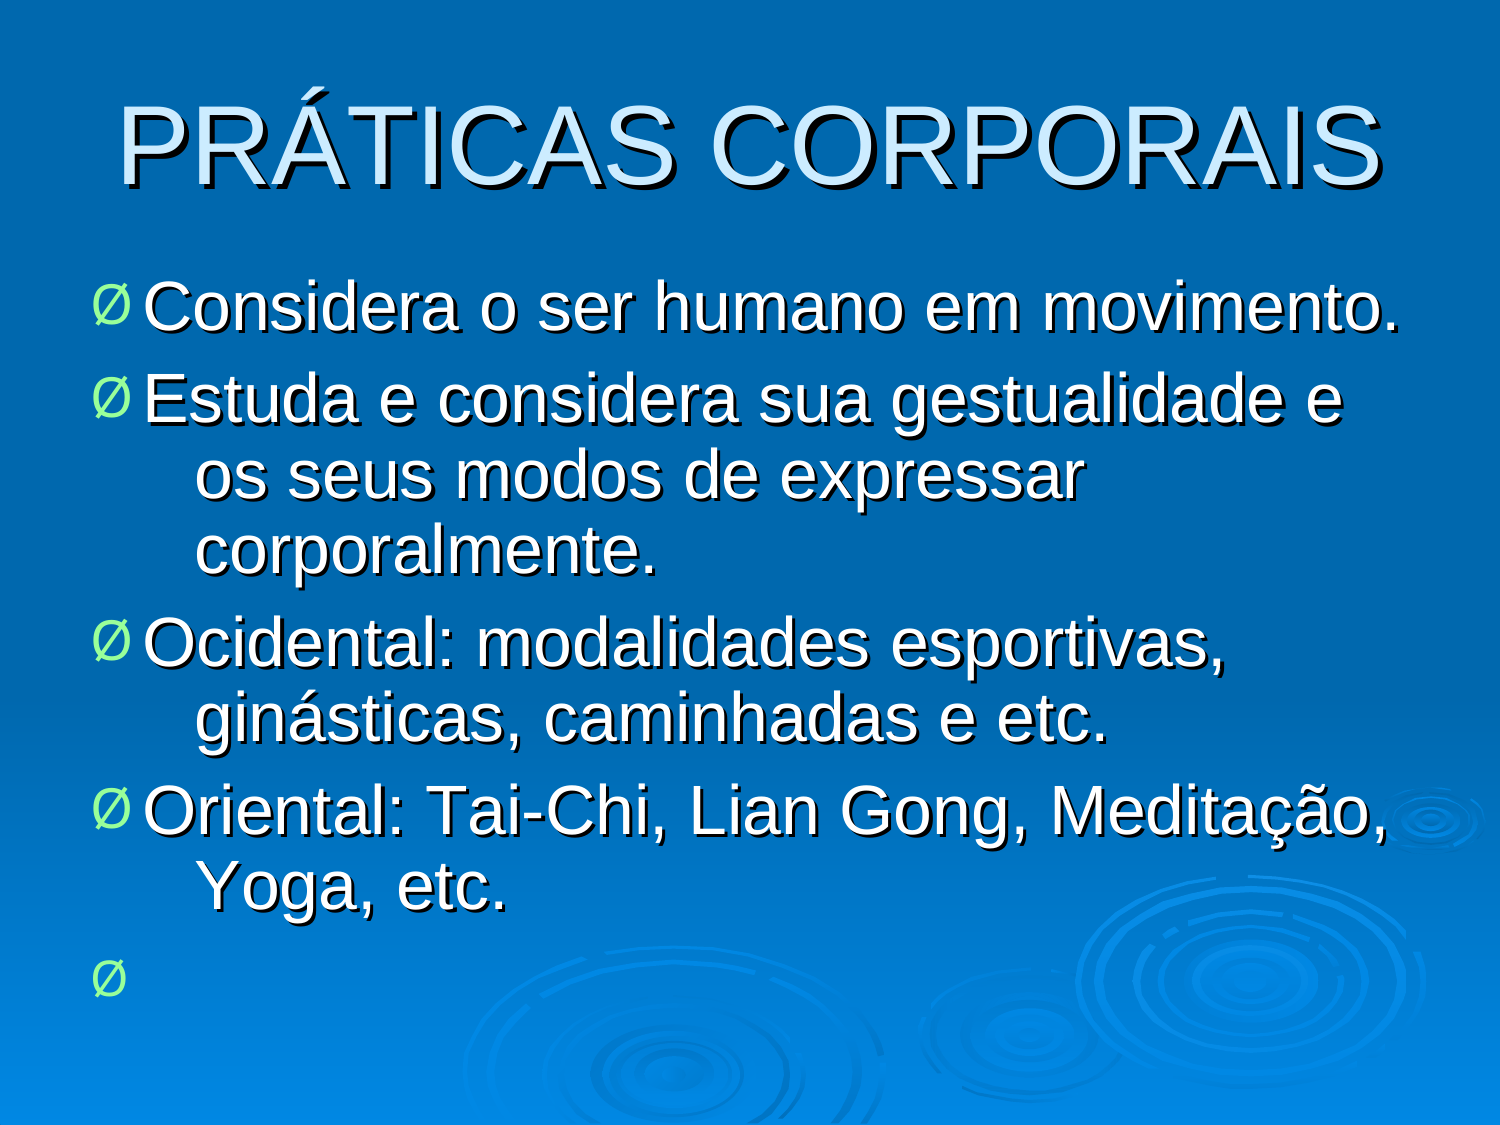

# PRÁTICAS CORPORAIS
Considera o ser humano em movimento.
Estuda e considera sua gestualidade e os seus modos de expressar corporalmente.
Ocidental: modalidades esportivas, ginásticas, caminhadas e etc.
Oriental: Tai-Chi, Lian Gong, Meditação, Yoga, etc.